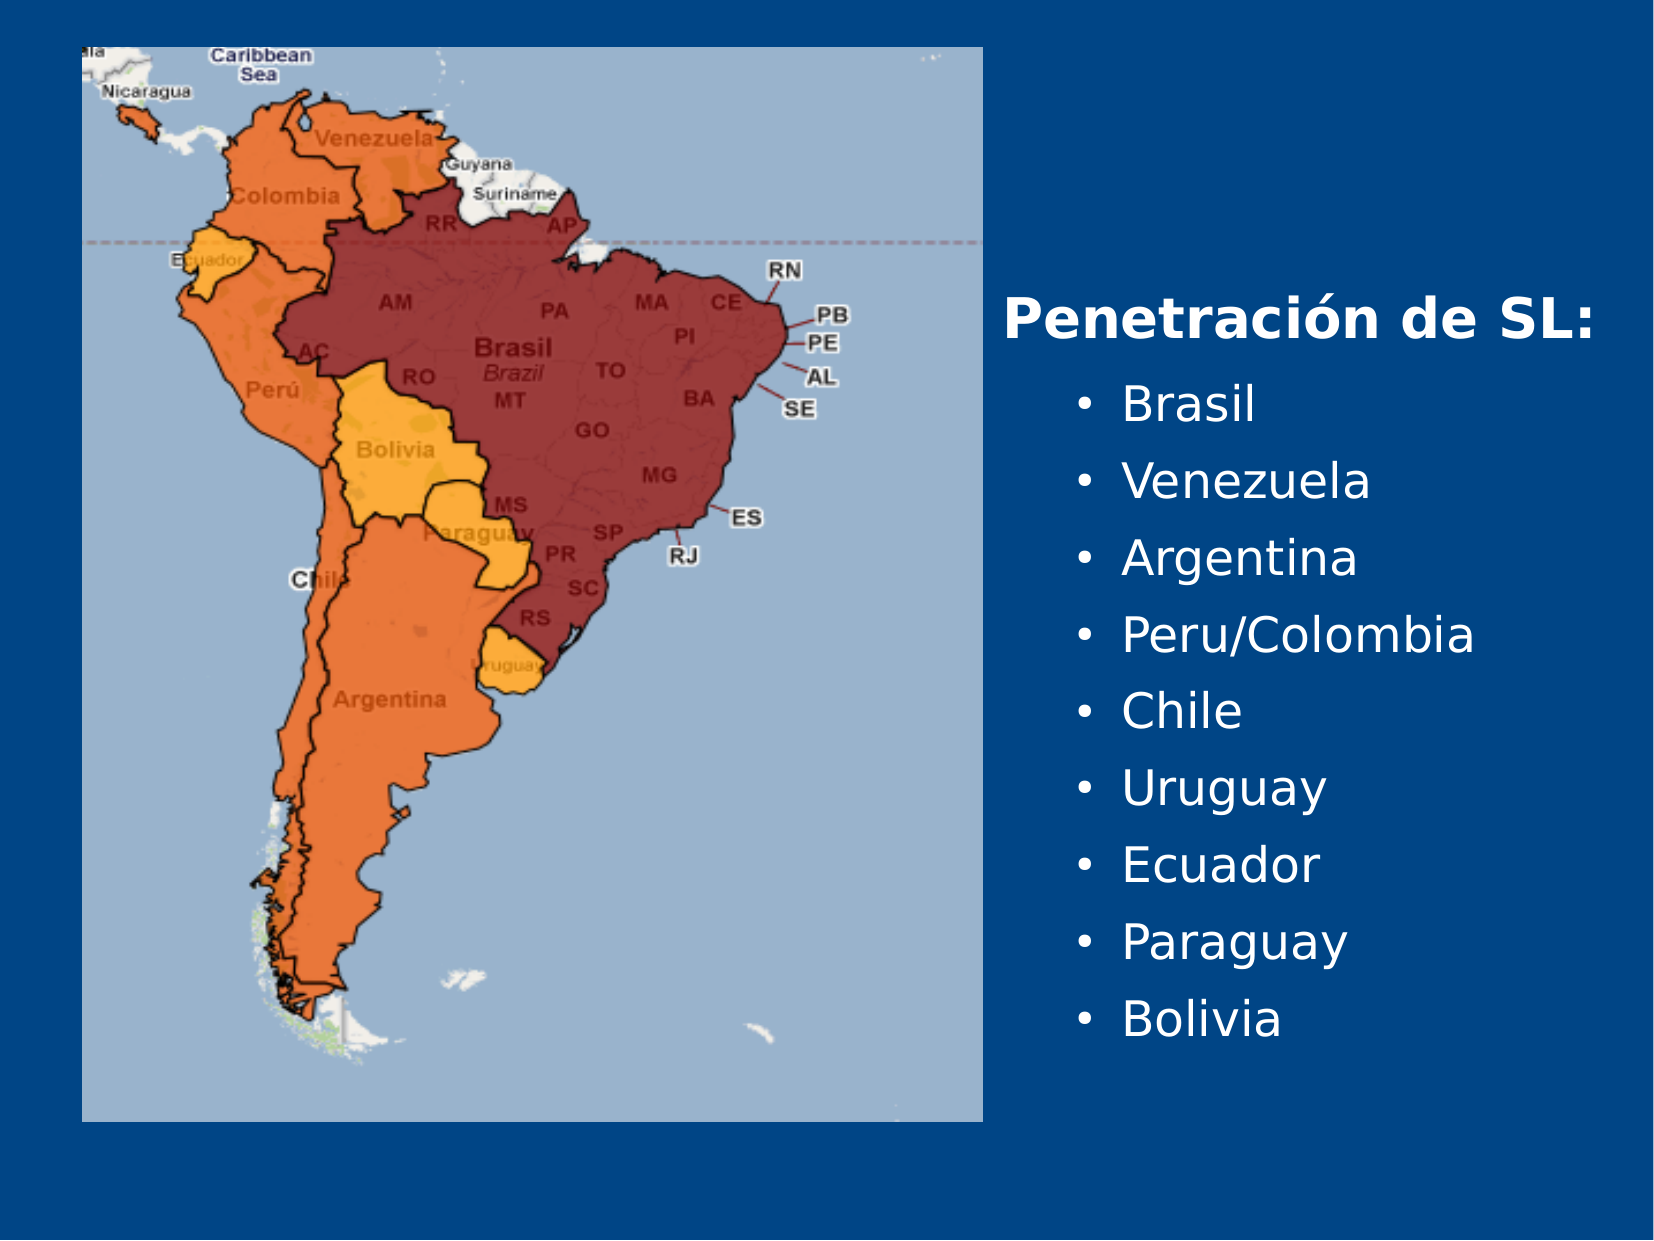

#
Penetración de SL:
Brasil
Venezuela
Argentina
Peru/Colombia
Chile
Uruguay
Ecuador
Paraguay
Bolivia